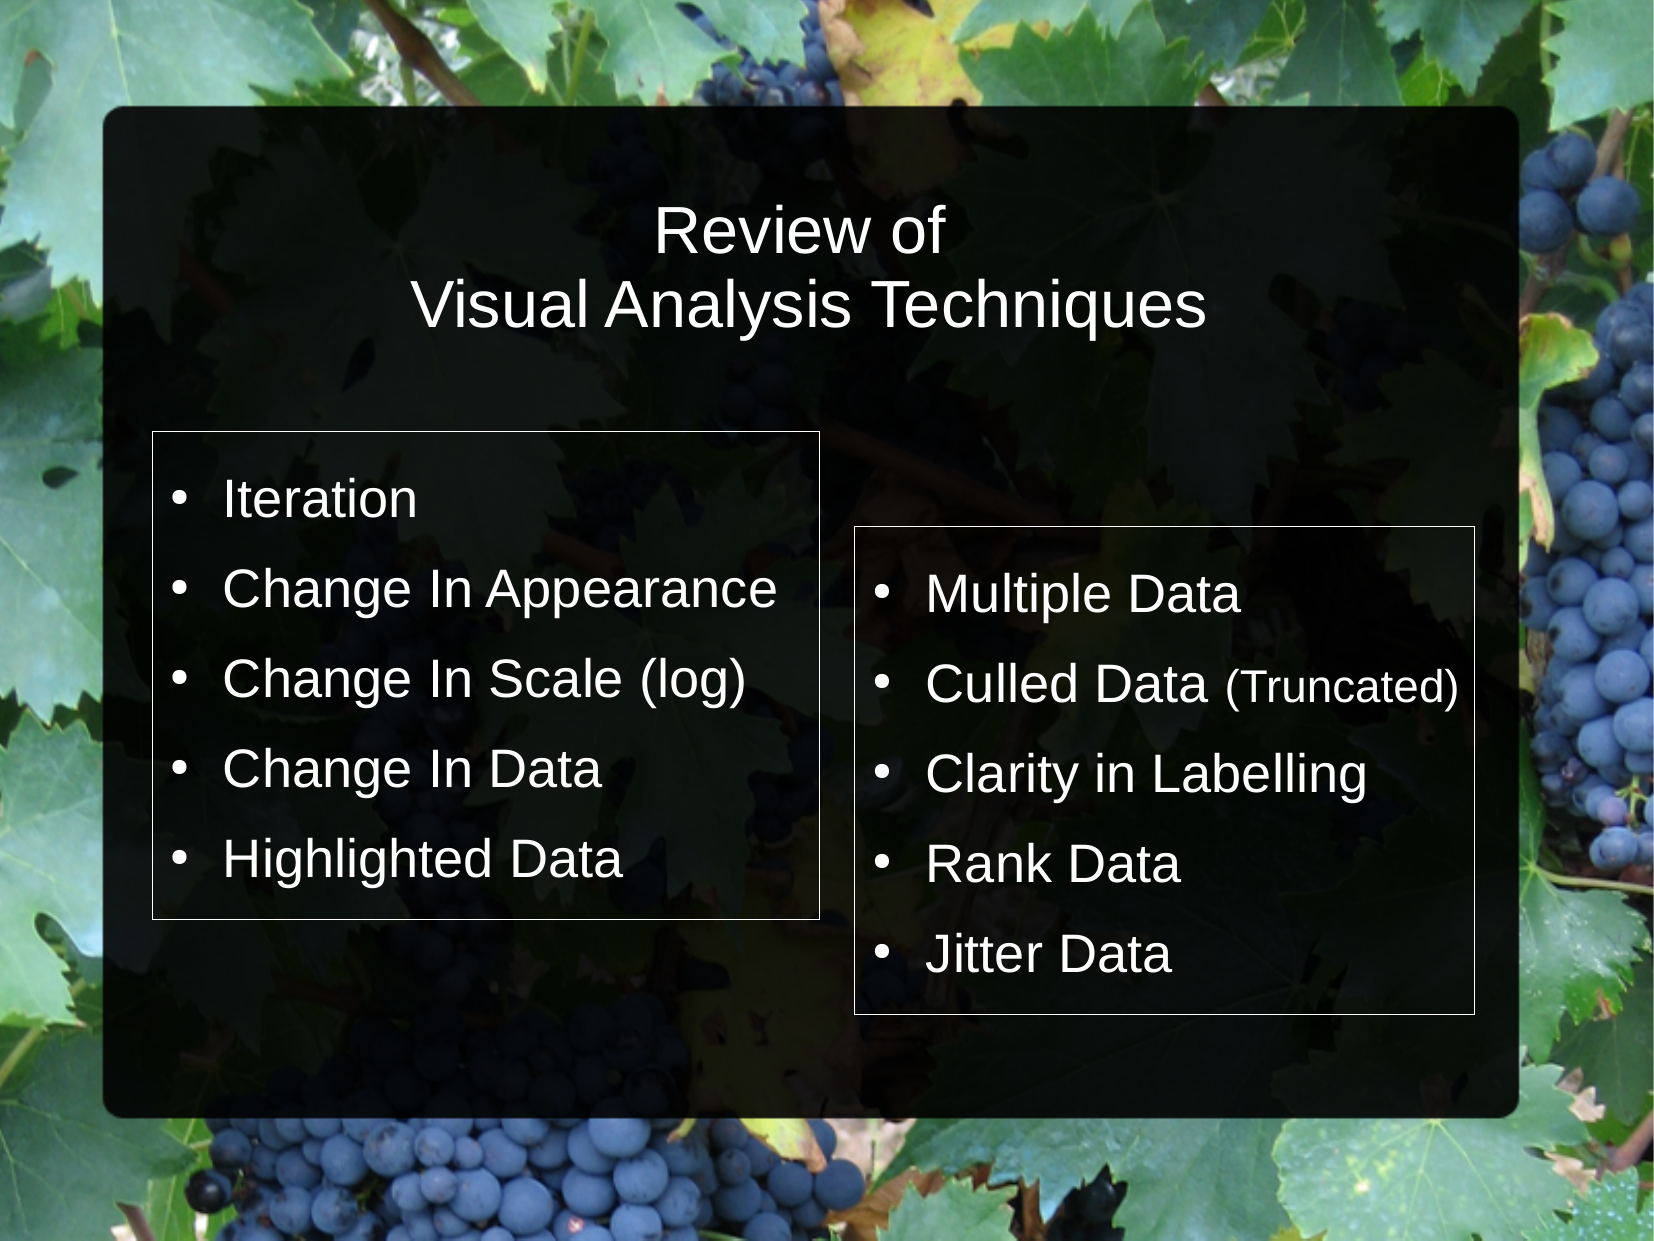

# Review of Visual Analysis Techniques
Iteration
Change In Appearance
Change In Scale (log)
Change In Data
Highlighted Data
Multiple Data
Culled Data (Truncated)
Clarity in Labelling
Rank Data
Jitter Data